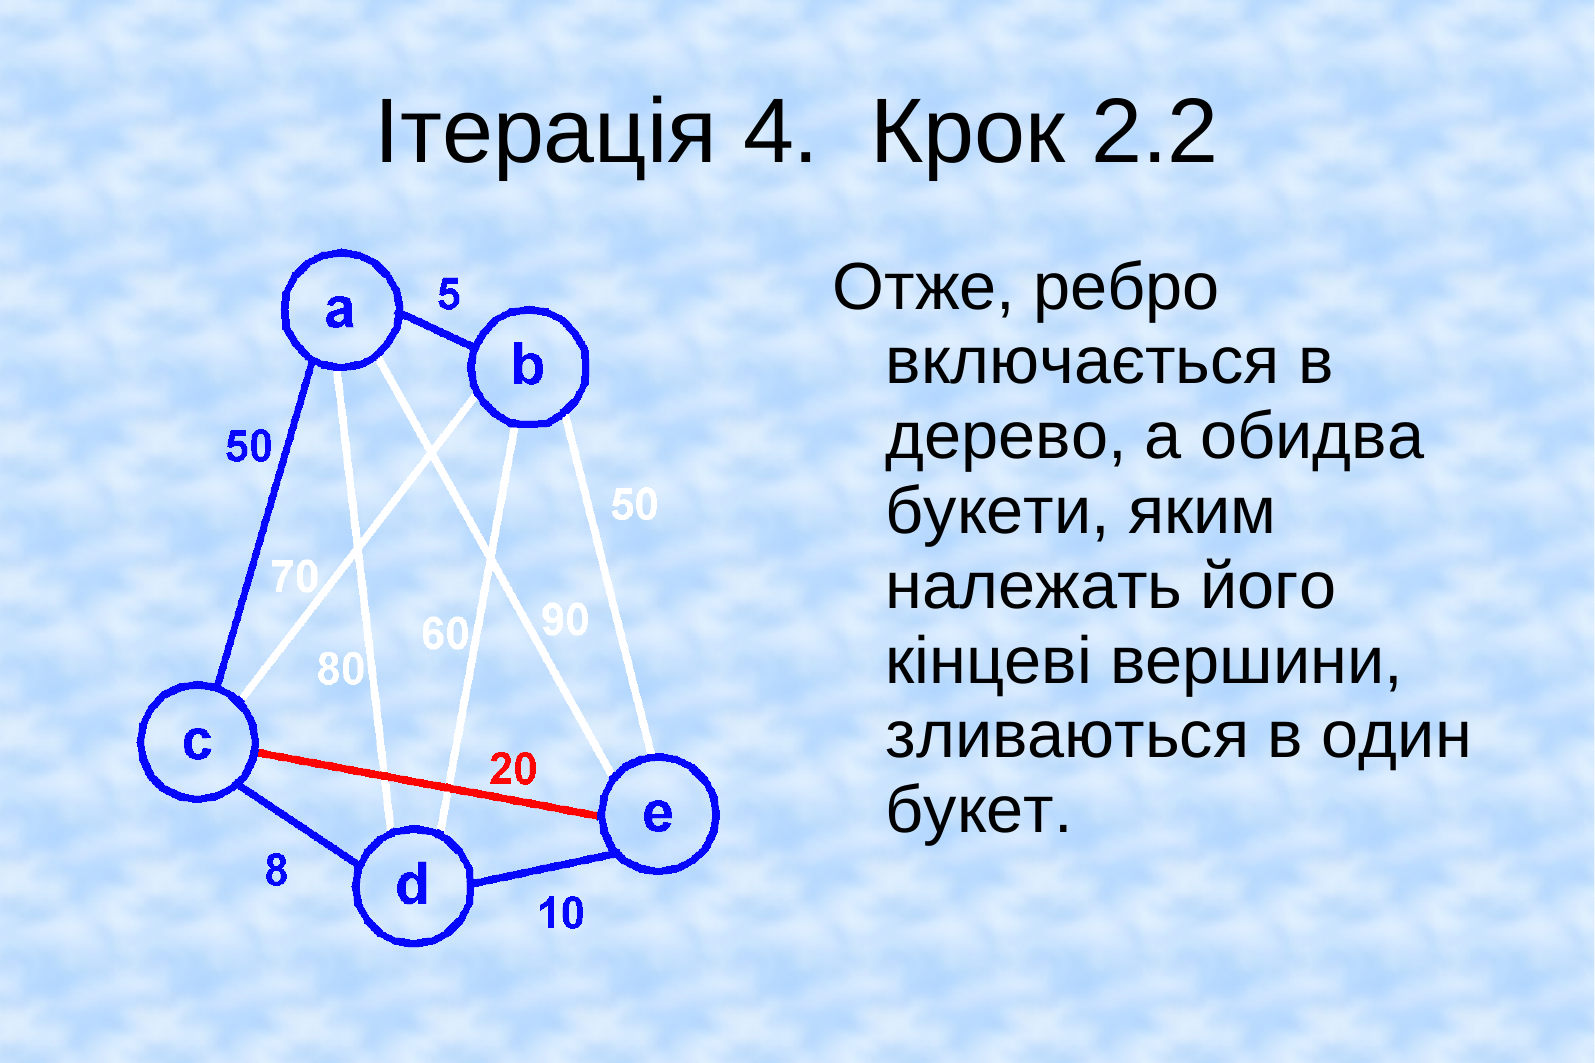

# Ітерація 4. Крок 2.2
Отже, ребро включається в дерево, а обидва букети, яким належать його кінцеві вершини, зливаються в один букет.